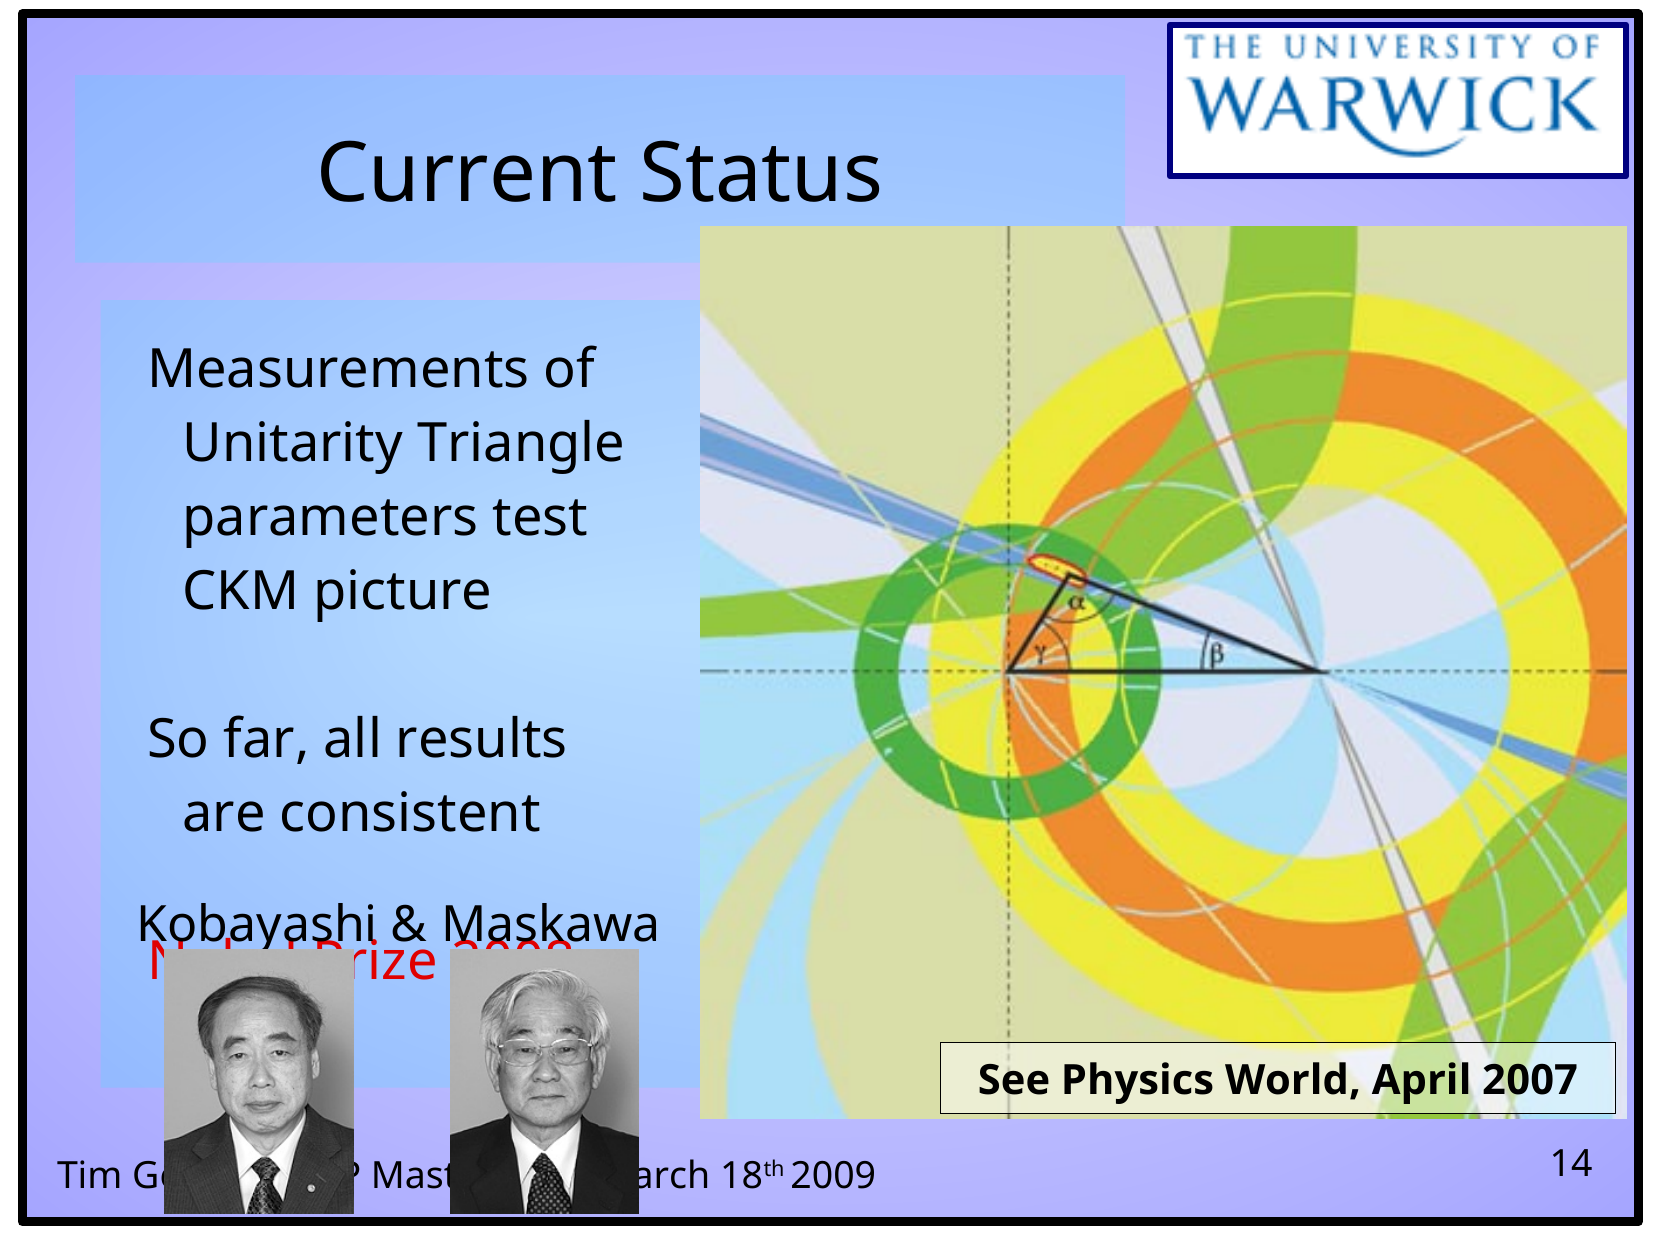

Current Status
Measurements of Unitarity Triangle parameters test CKM picture
So far, all results are consistent
Nobel Prize 2008
Kobayashi & Maskawa
See Physics World, April 2007
Tim Gershon, IoP Masterclass, March 18th 2009